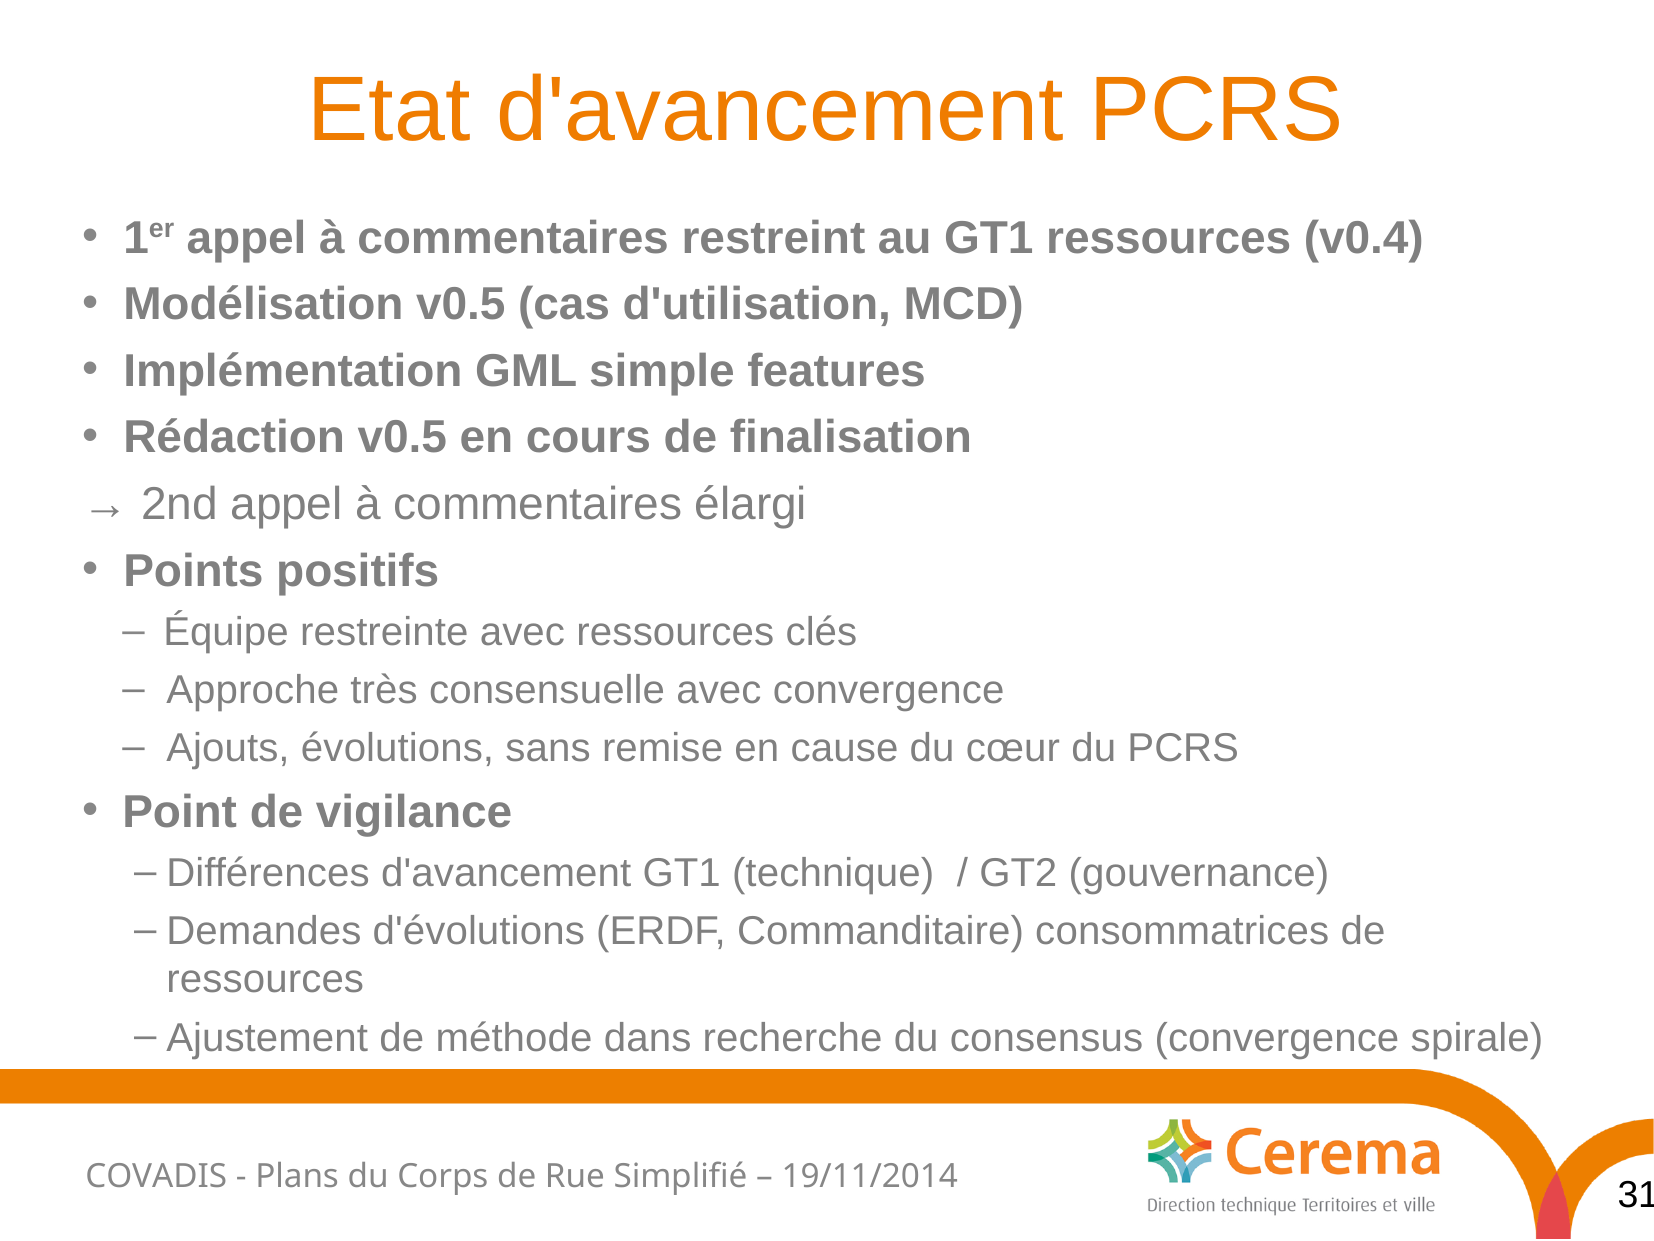

# Etat d'avancement PCRS
1er appel à commentaires restreint au GT1 ressources (v0.4)
Modélisation v0.5 (cas d'utilisation, MCD)
Implémentation GML simple features
Rédaction v0.5 en cours de finalisation
→ 2nd appel à commentaires élargi
Points positifs
Équipe restreinte avec ressources clés
Approche très consensuelle avec convergence
Ajouts, évolutions, sans remise en cause du cœur du PCRS
Point de vigilance
Différences d'avancement GT1 (technique) / GT2 (gouvernance)
Demandes d'évolutions (ERDF, Commanditaire) consommatrices de ressources
Ajustement de méthode dans recherche du consensus (convergence spirale)